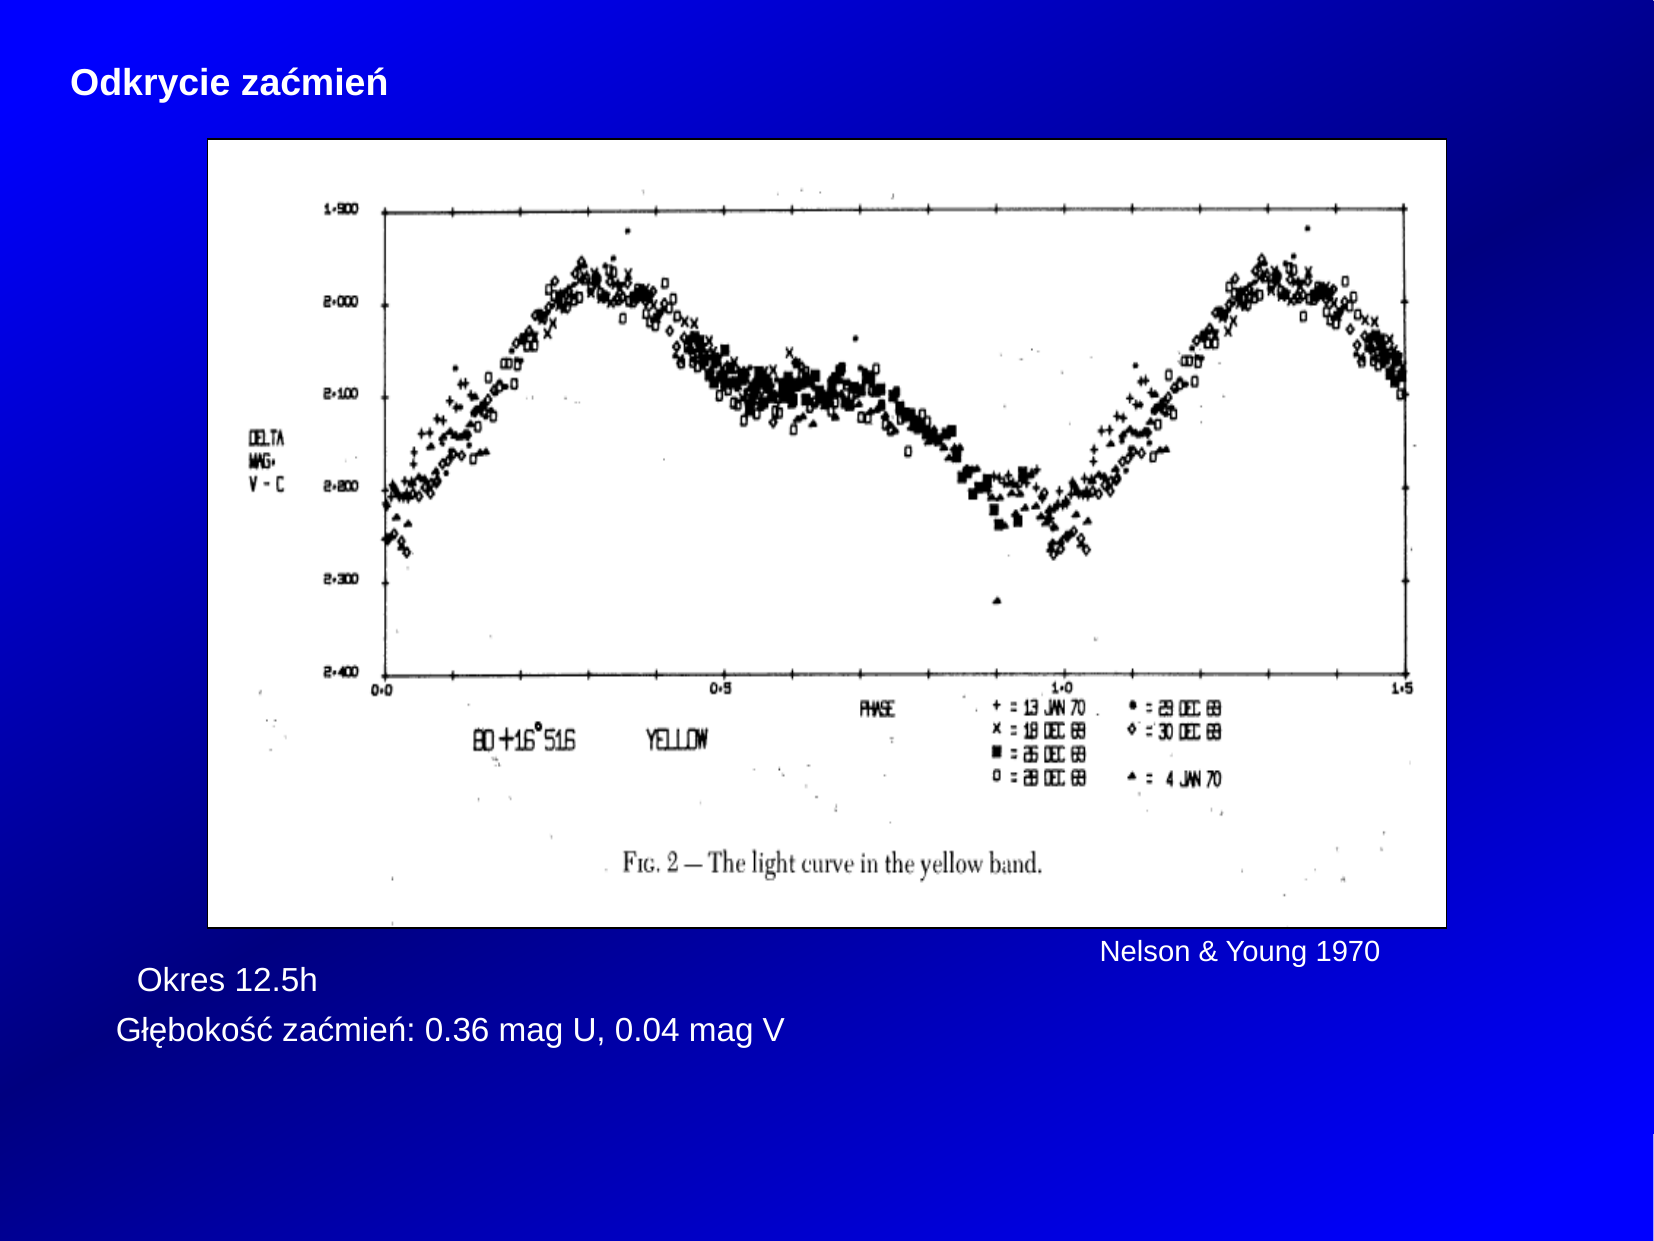

Odkrycie zaćmień
Nelson & Young 1970
Okres 12.5h
Głębokość zaćmień: 0.36 mag U, 0.04 mag V